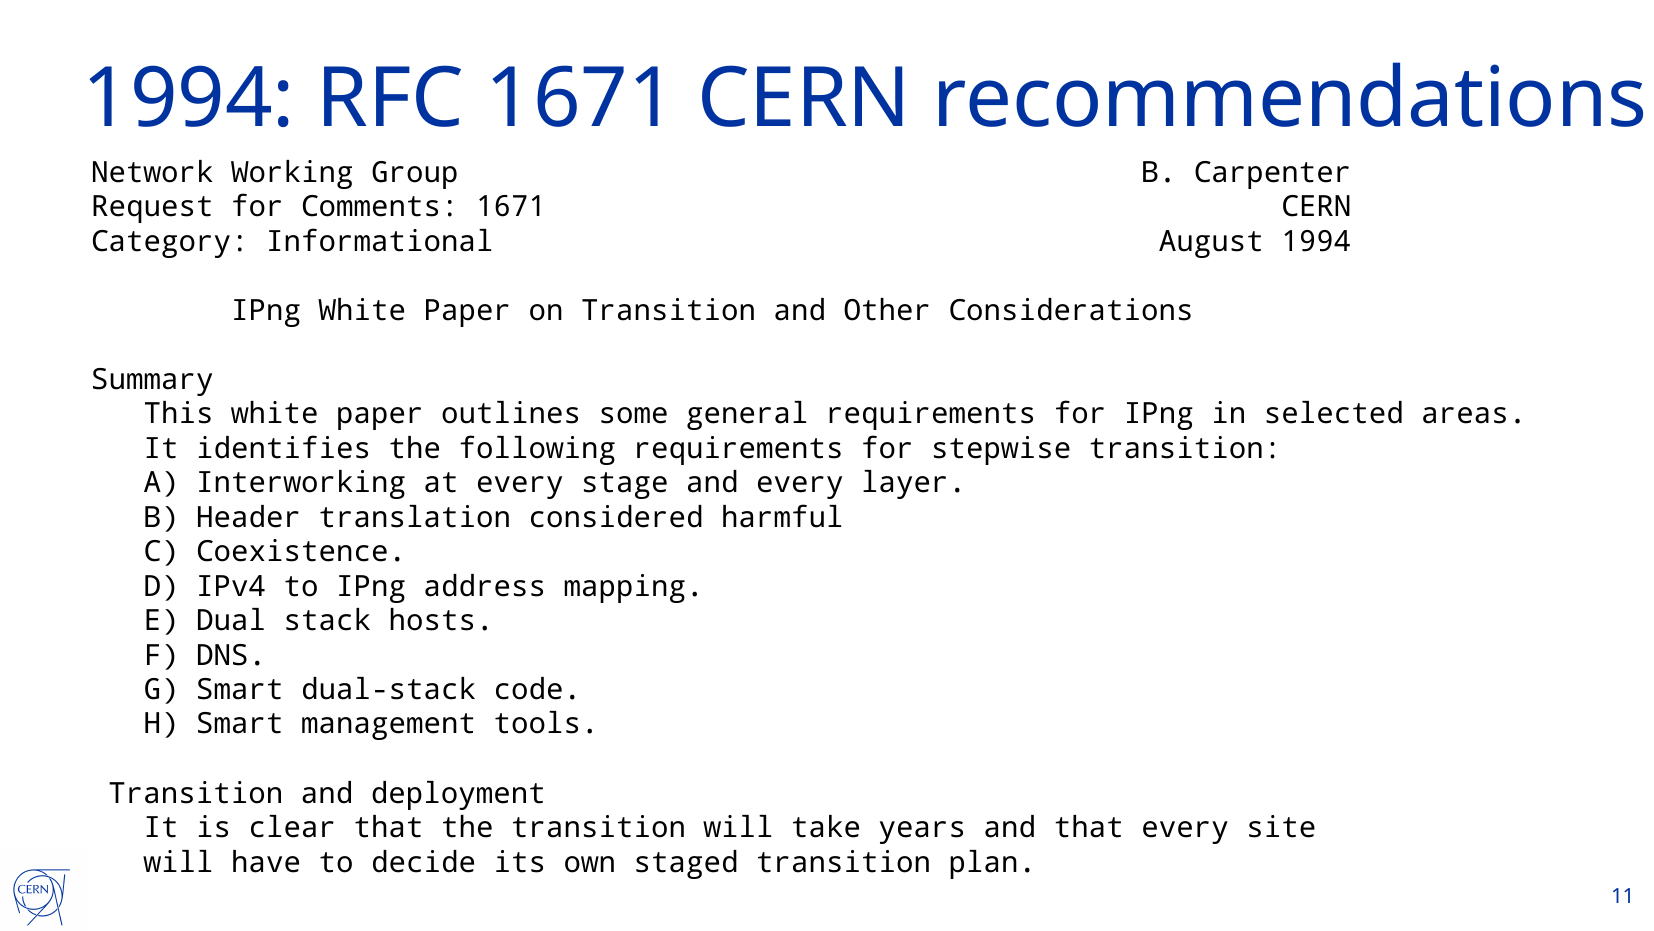

# 1994: RFC 1671 CERN recommendations
Network Working Group B. Carpenter
Request for Comments: 1671 CERN
Category: Informational August 1994
 IPng White Paper on Transition and Other Considerations
Summary
 This white paper outlines some general requirements for IPng in selected areas.
 It identifies the following requirements for stepwise transition:
 A) Interworking at every stage and every layer.
 B) Header translation considered harmful
 C) Coexistence.
 D) IPv4 to IPng address mapping.
 E) Dual stack hosts.
 F) DNS.
 G) Smart dual-stack code.
 H) Smart management tools.
 Transition and deployment
 It is clear that the transition will take years and that every site
 will have to decide its own staged transition plan.